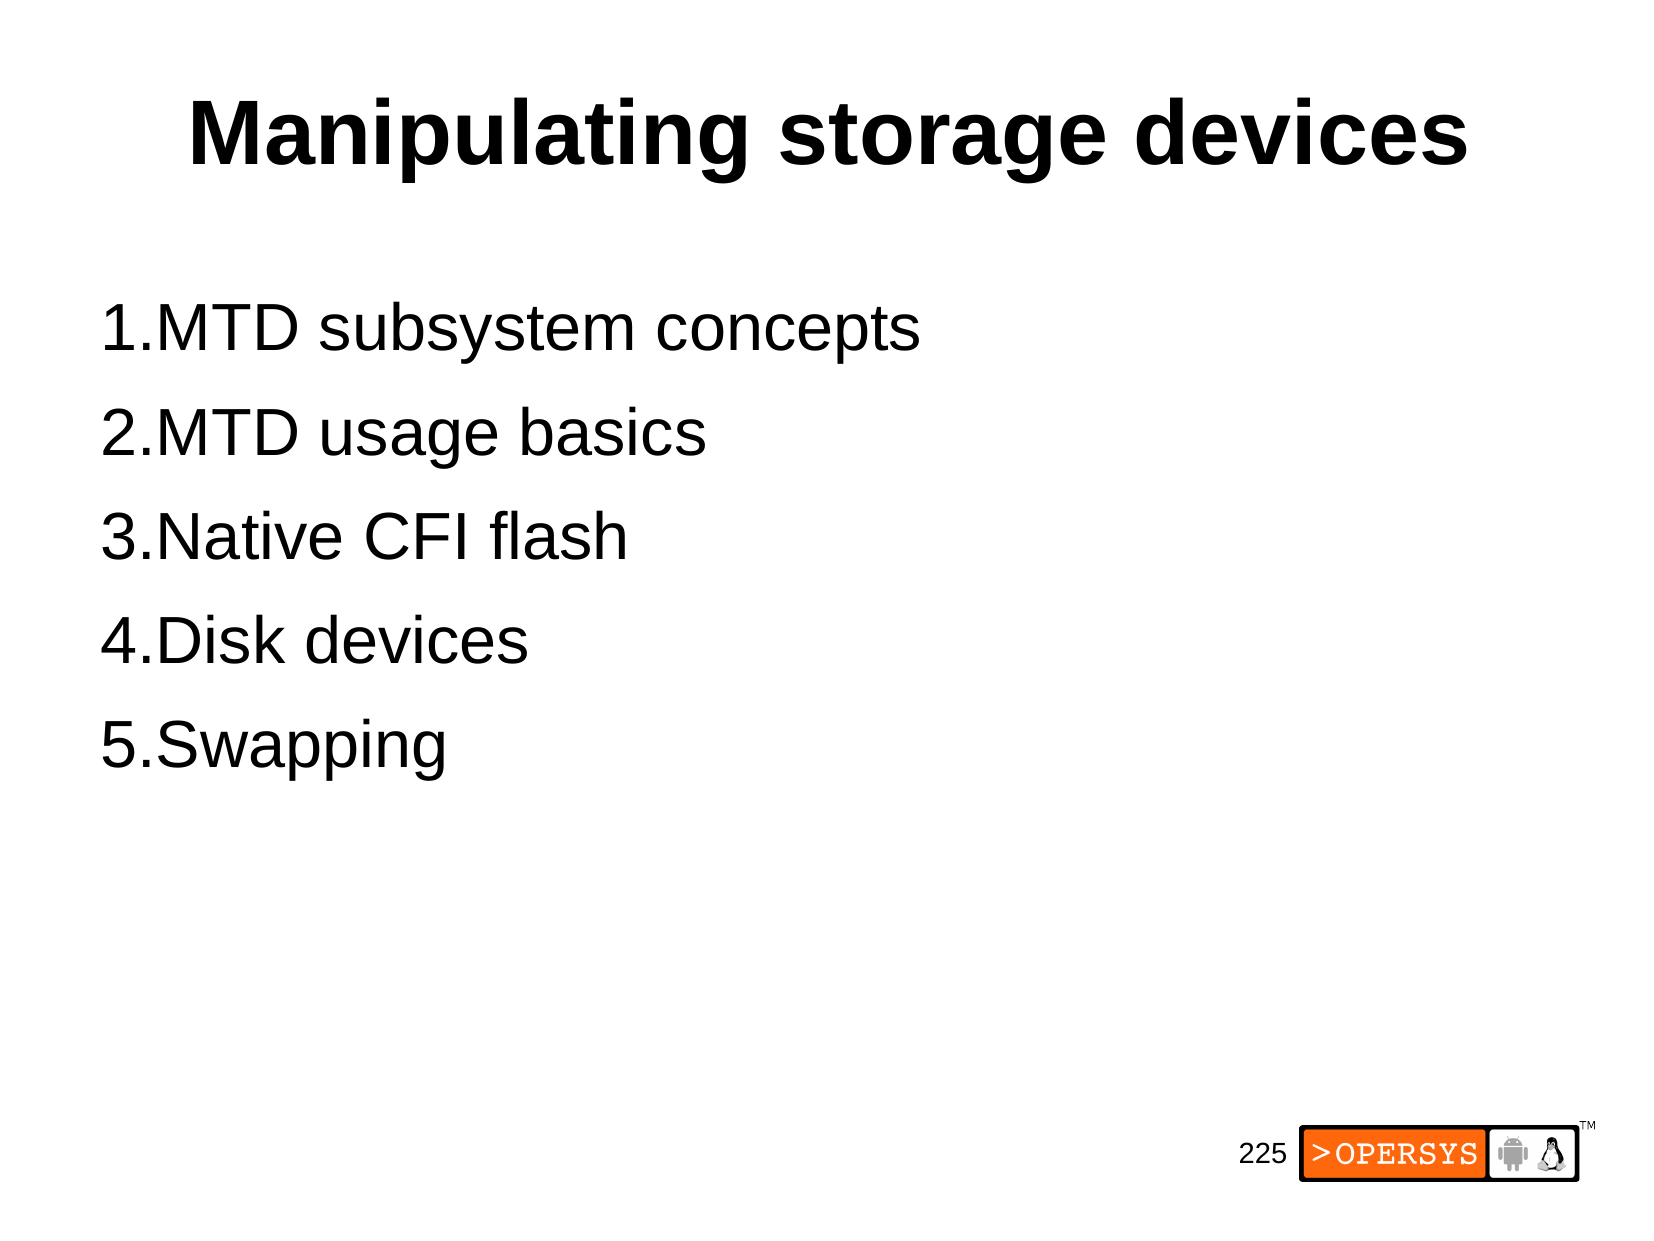

# Manipulating storage devices
MTD subsystem concepts
MTD usage basics
Native CFI flash
Disk devices
Swapping